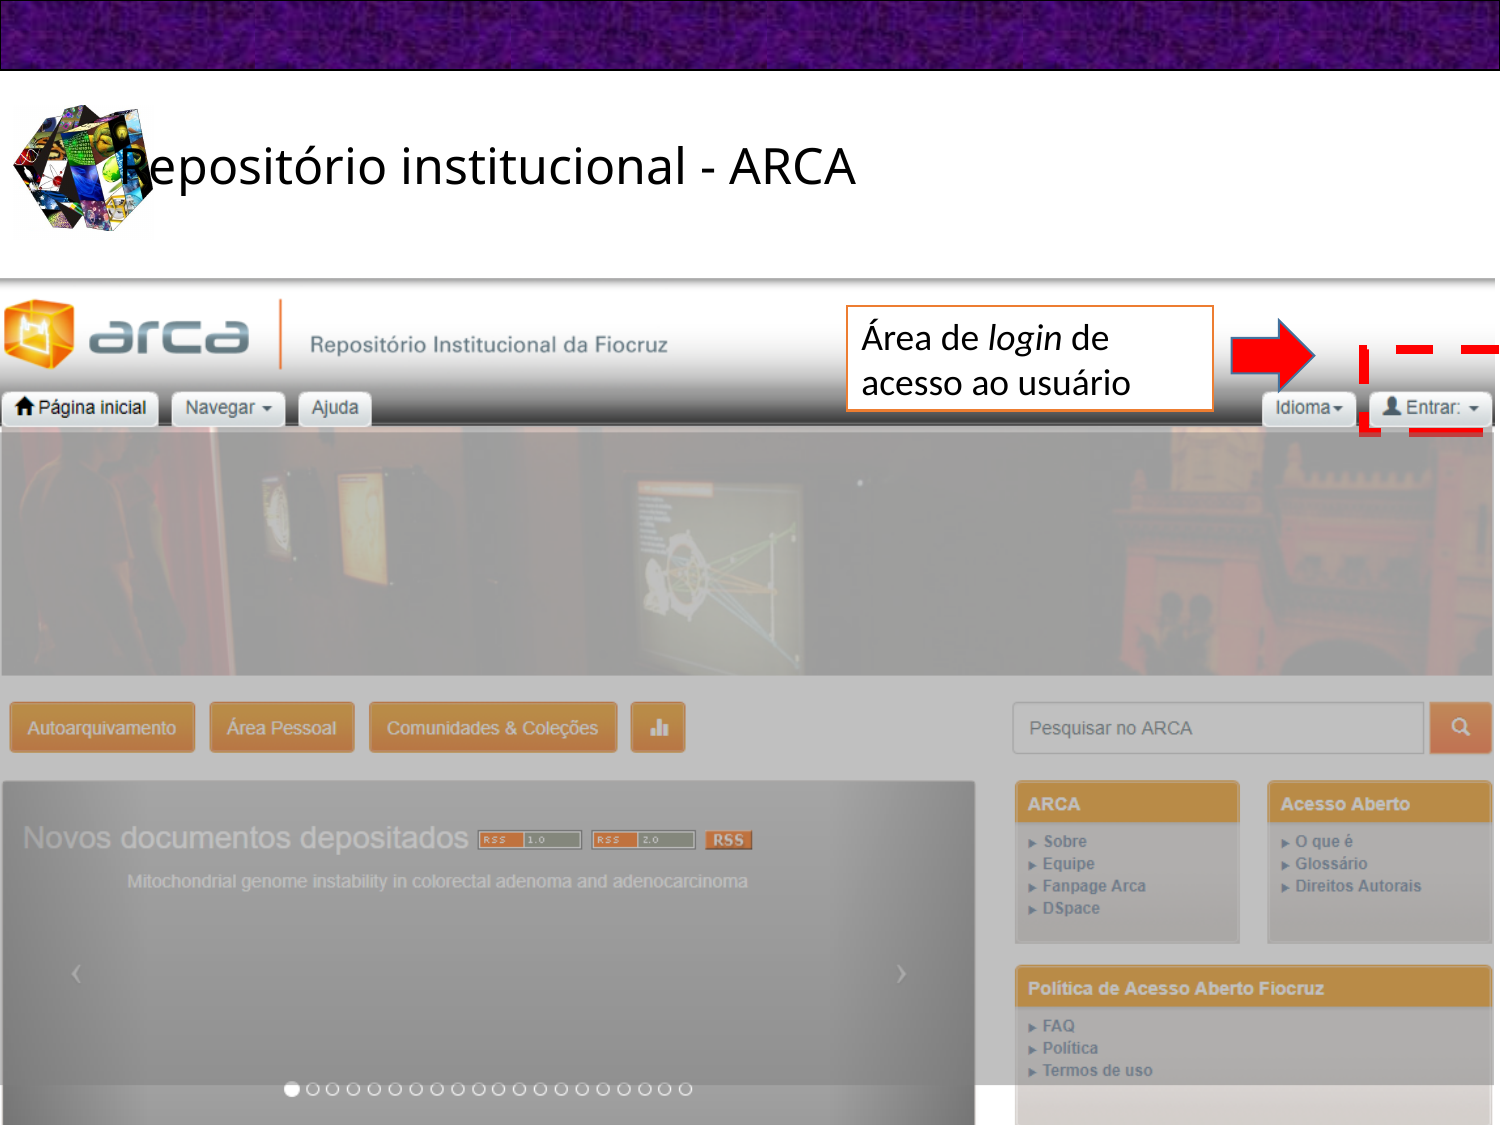

# Repositório institucional - ARCA
Área de login de acesso ao usuário